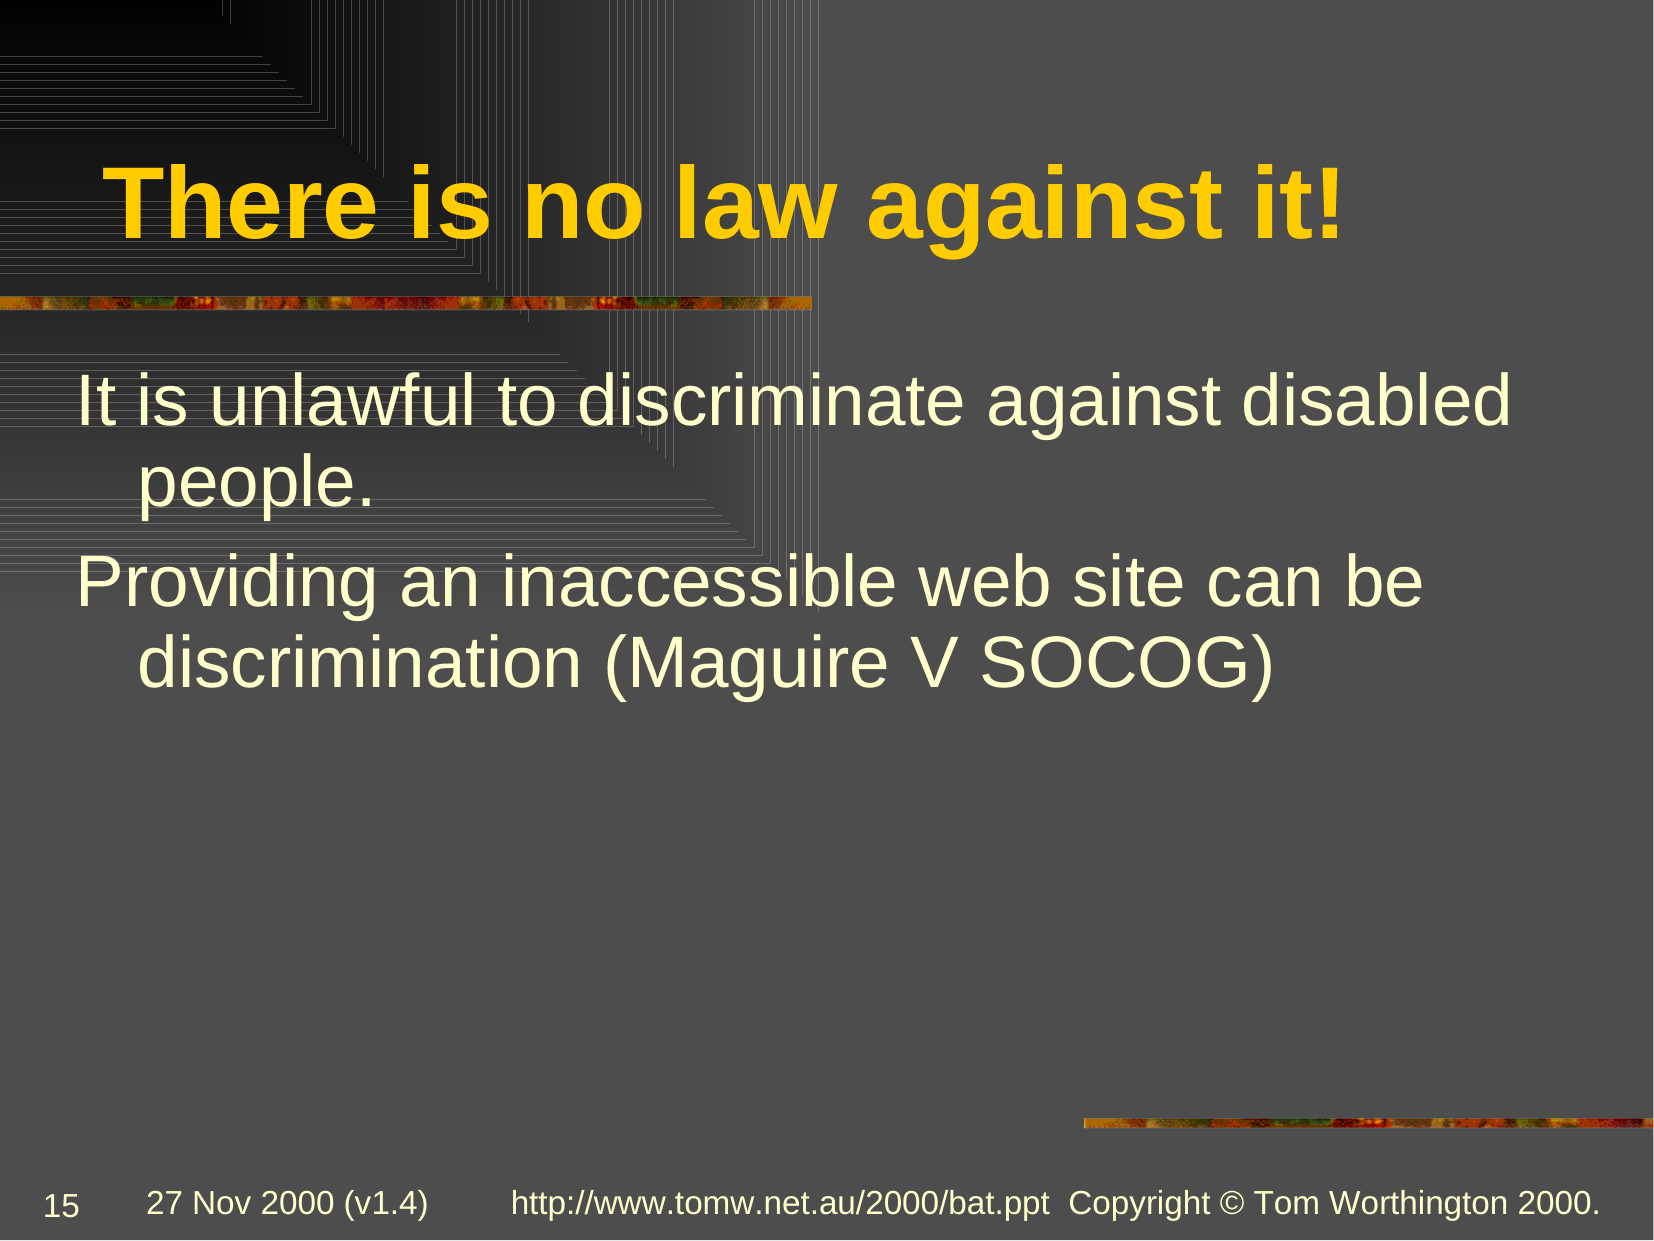

# There is no law against it!
It is unlawful to discriminate against disabled people.
Providing an inaccessible web site can be discrimination (Maguire V SOCOG)
27 Nov 2000 (v1.4)
http://www.tomw.net.au/2000/bat.ppt Copyright © Tom Worthington 2000.
15